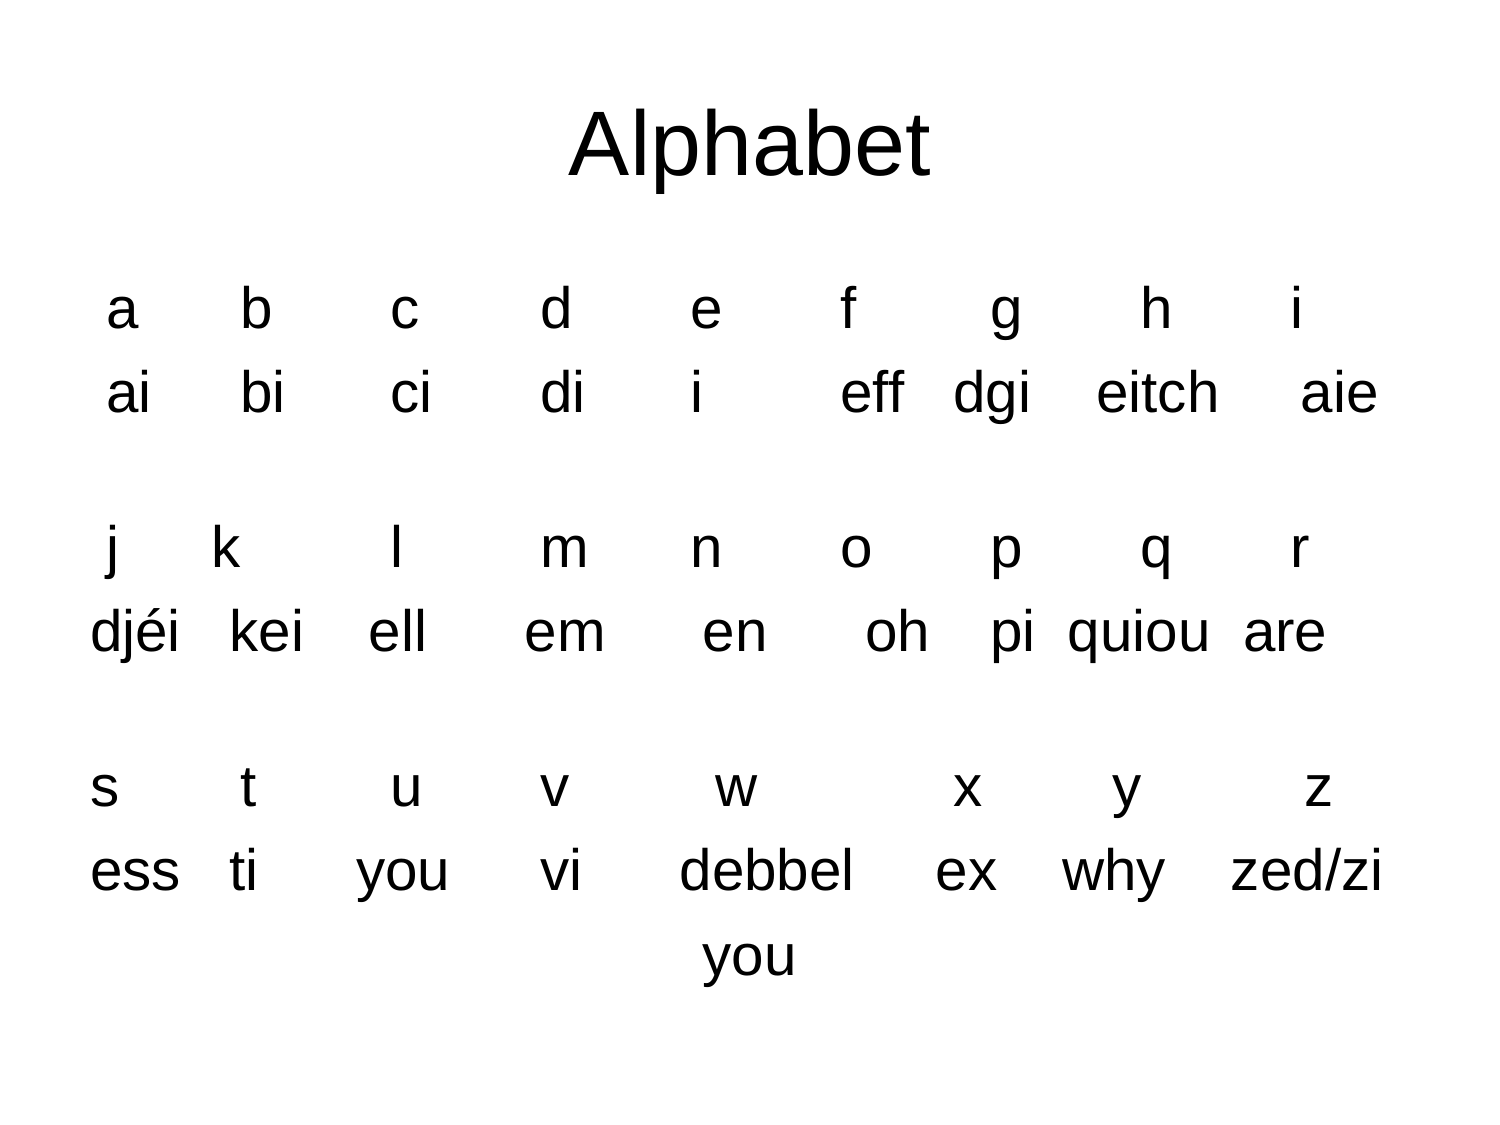

# Alphabet
 a 	b	c	d	e	f	g	h	i
 ai	bi	ci	di	i	eff dgi eitch aie
 j	 k	l	m	n	o	p	q	r
djéi kei ell em en oh	pi quiou are
s 	t	u	v w	 x y z
ess ti you	vi debbel ex why zed/zi
 				 you